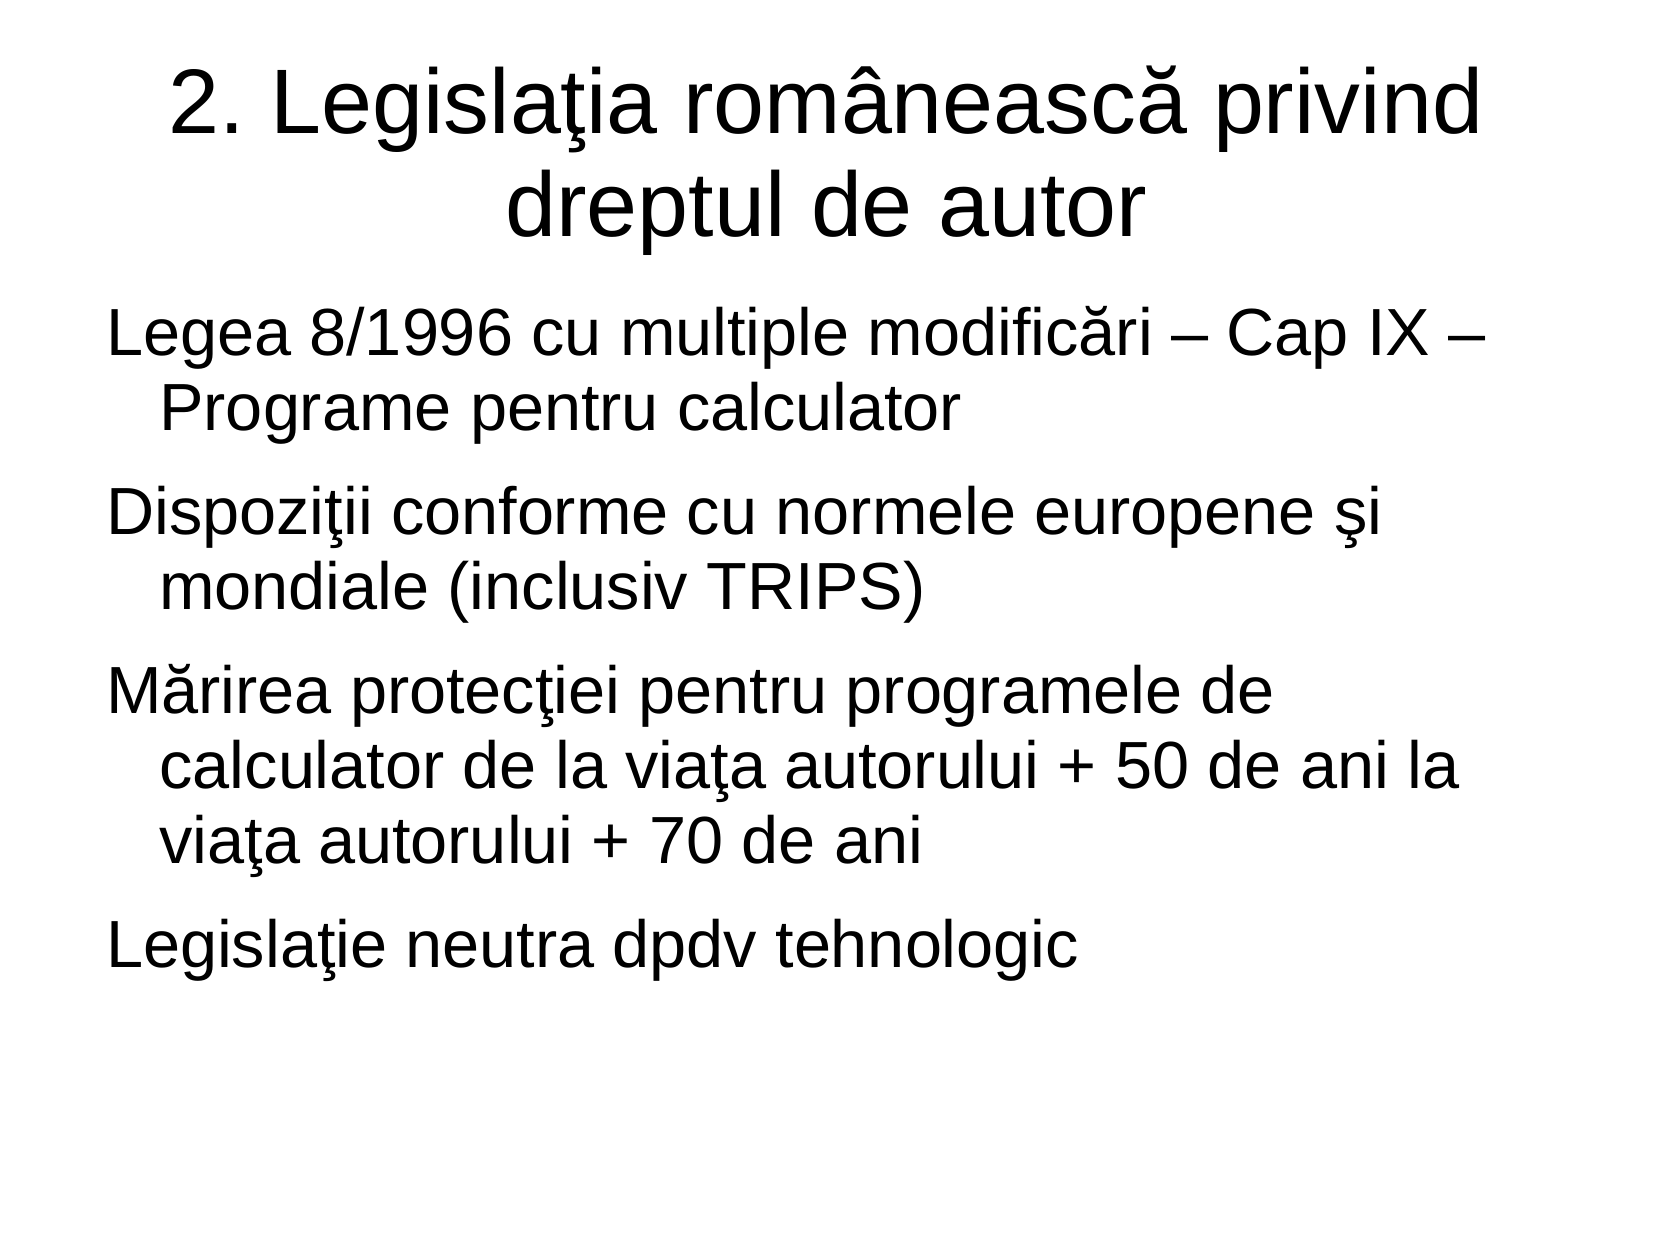

# 2. Legislaţia românească privind dreptul de autor
Legea 8/1996 cu multiple modificări – Cap IX – Programe pentru calculator
Dispoziţii conforme cu normele europene şi mondiale (inclusiv TRIPS)
Mărirea protecţiei pentru programele de calculator de la viaţa autorului + 50 de ani la viaţa autorului + 70 de ani
Legislaţie neutra dpdv tehnologic